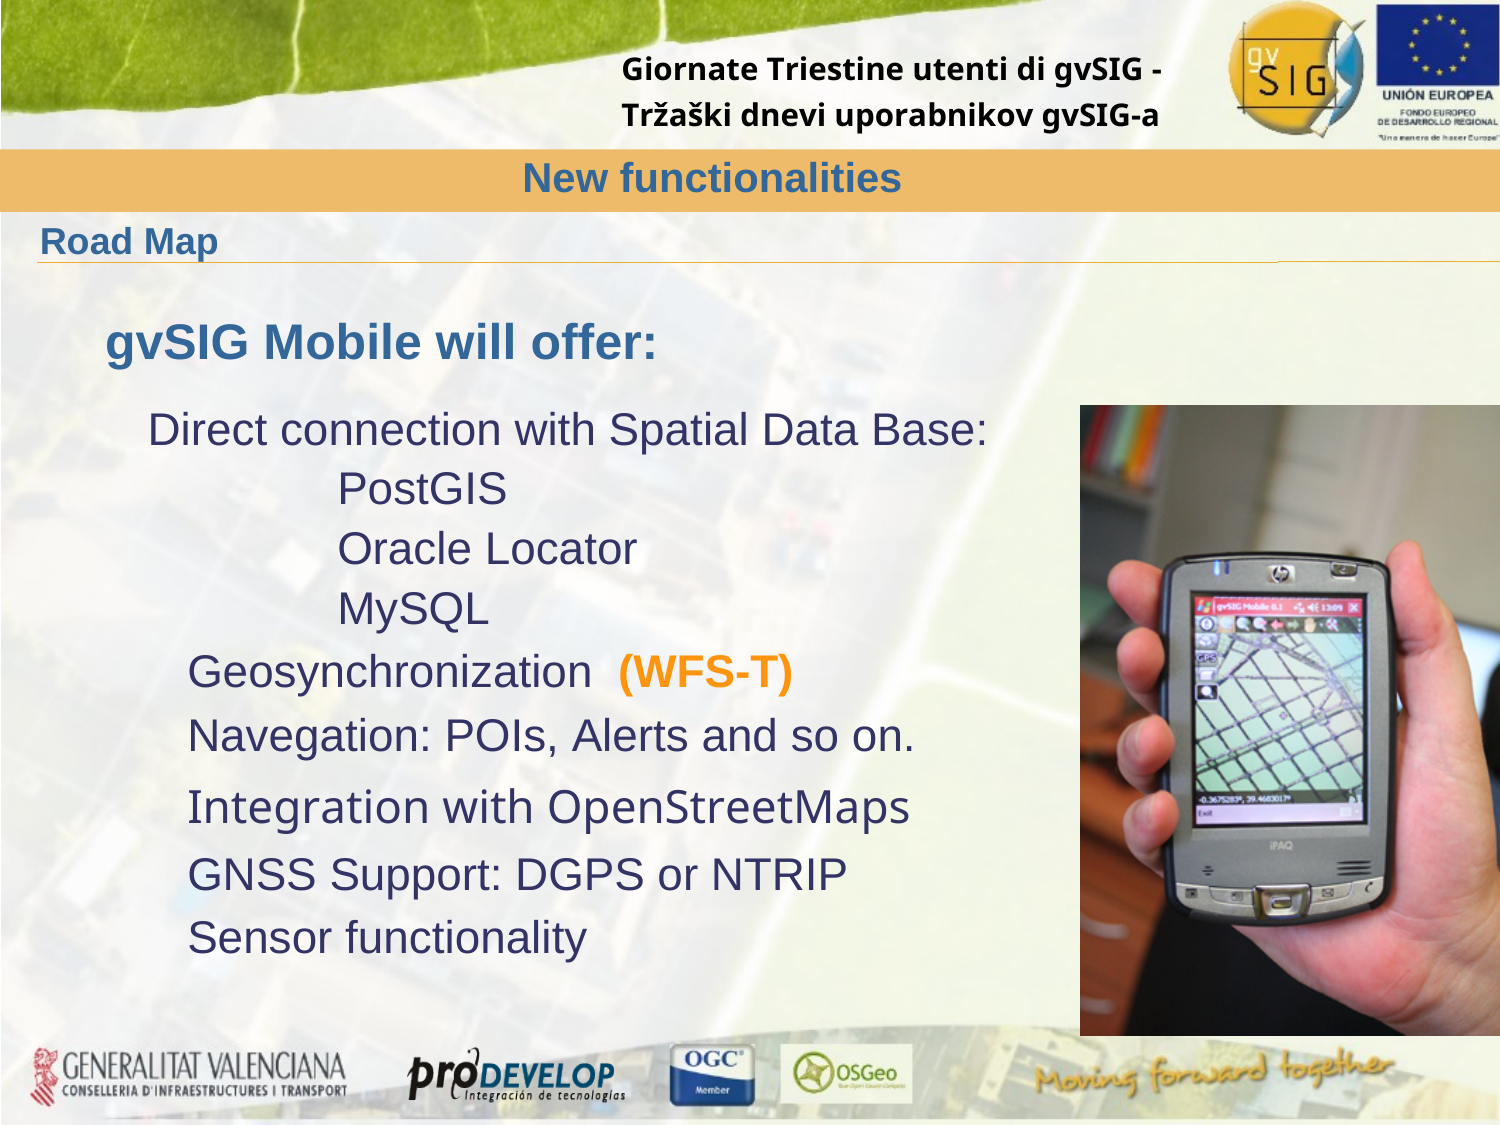

New functionalities
Road Map
 gvSIG Mobile will offer:
# Direct connection with Spatial Data Base:
PostGIS
Oracle Locator
MySQL
Geosynchronization (WFS-T)
Navegation: POIs, Alerts and so on.
Integration with OpenStreetMaps
GNSS Support: DGPS or NTRIP
Sensor functionality